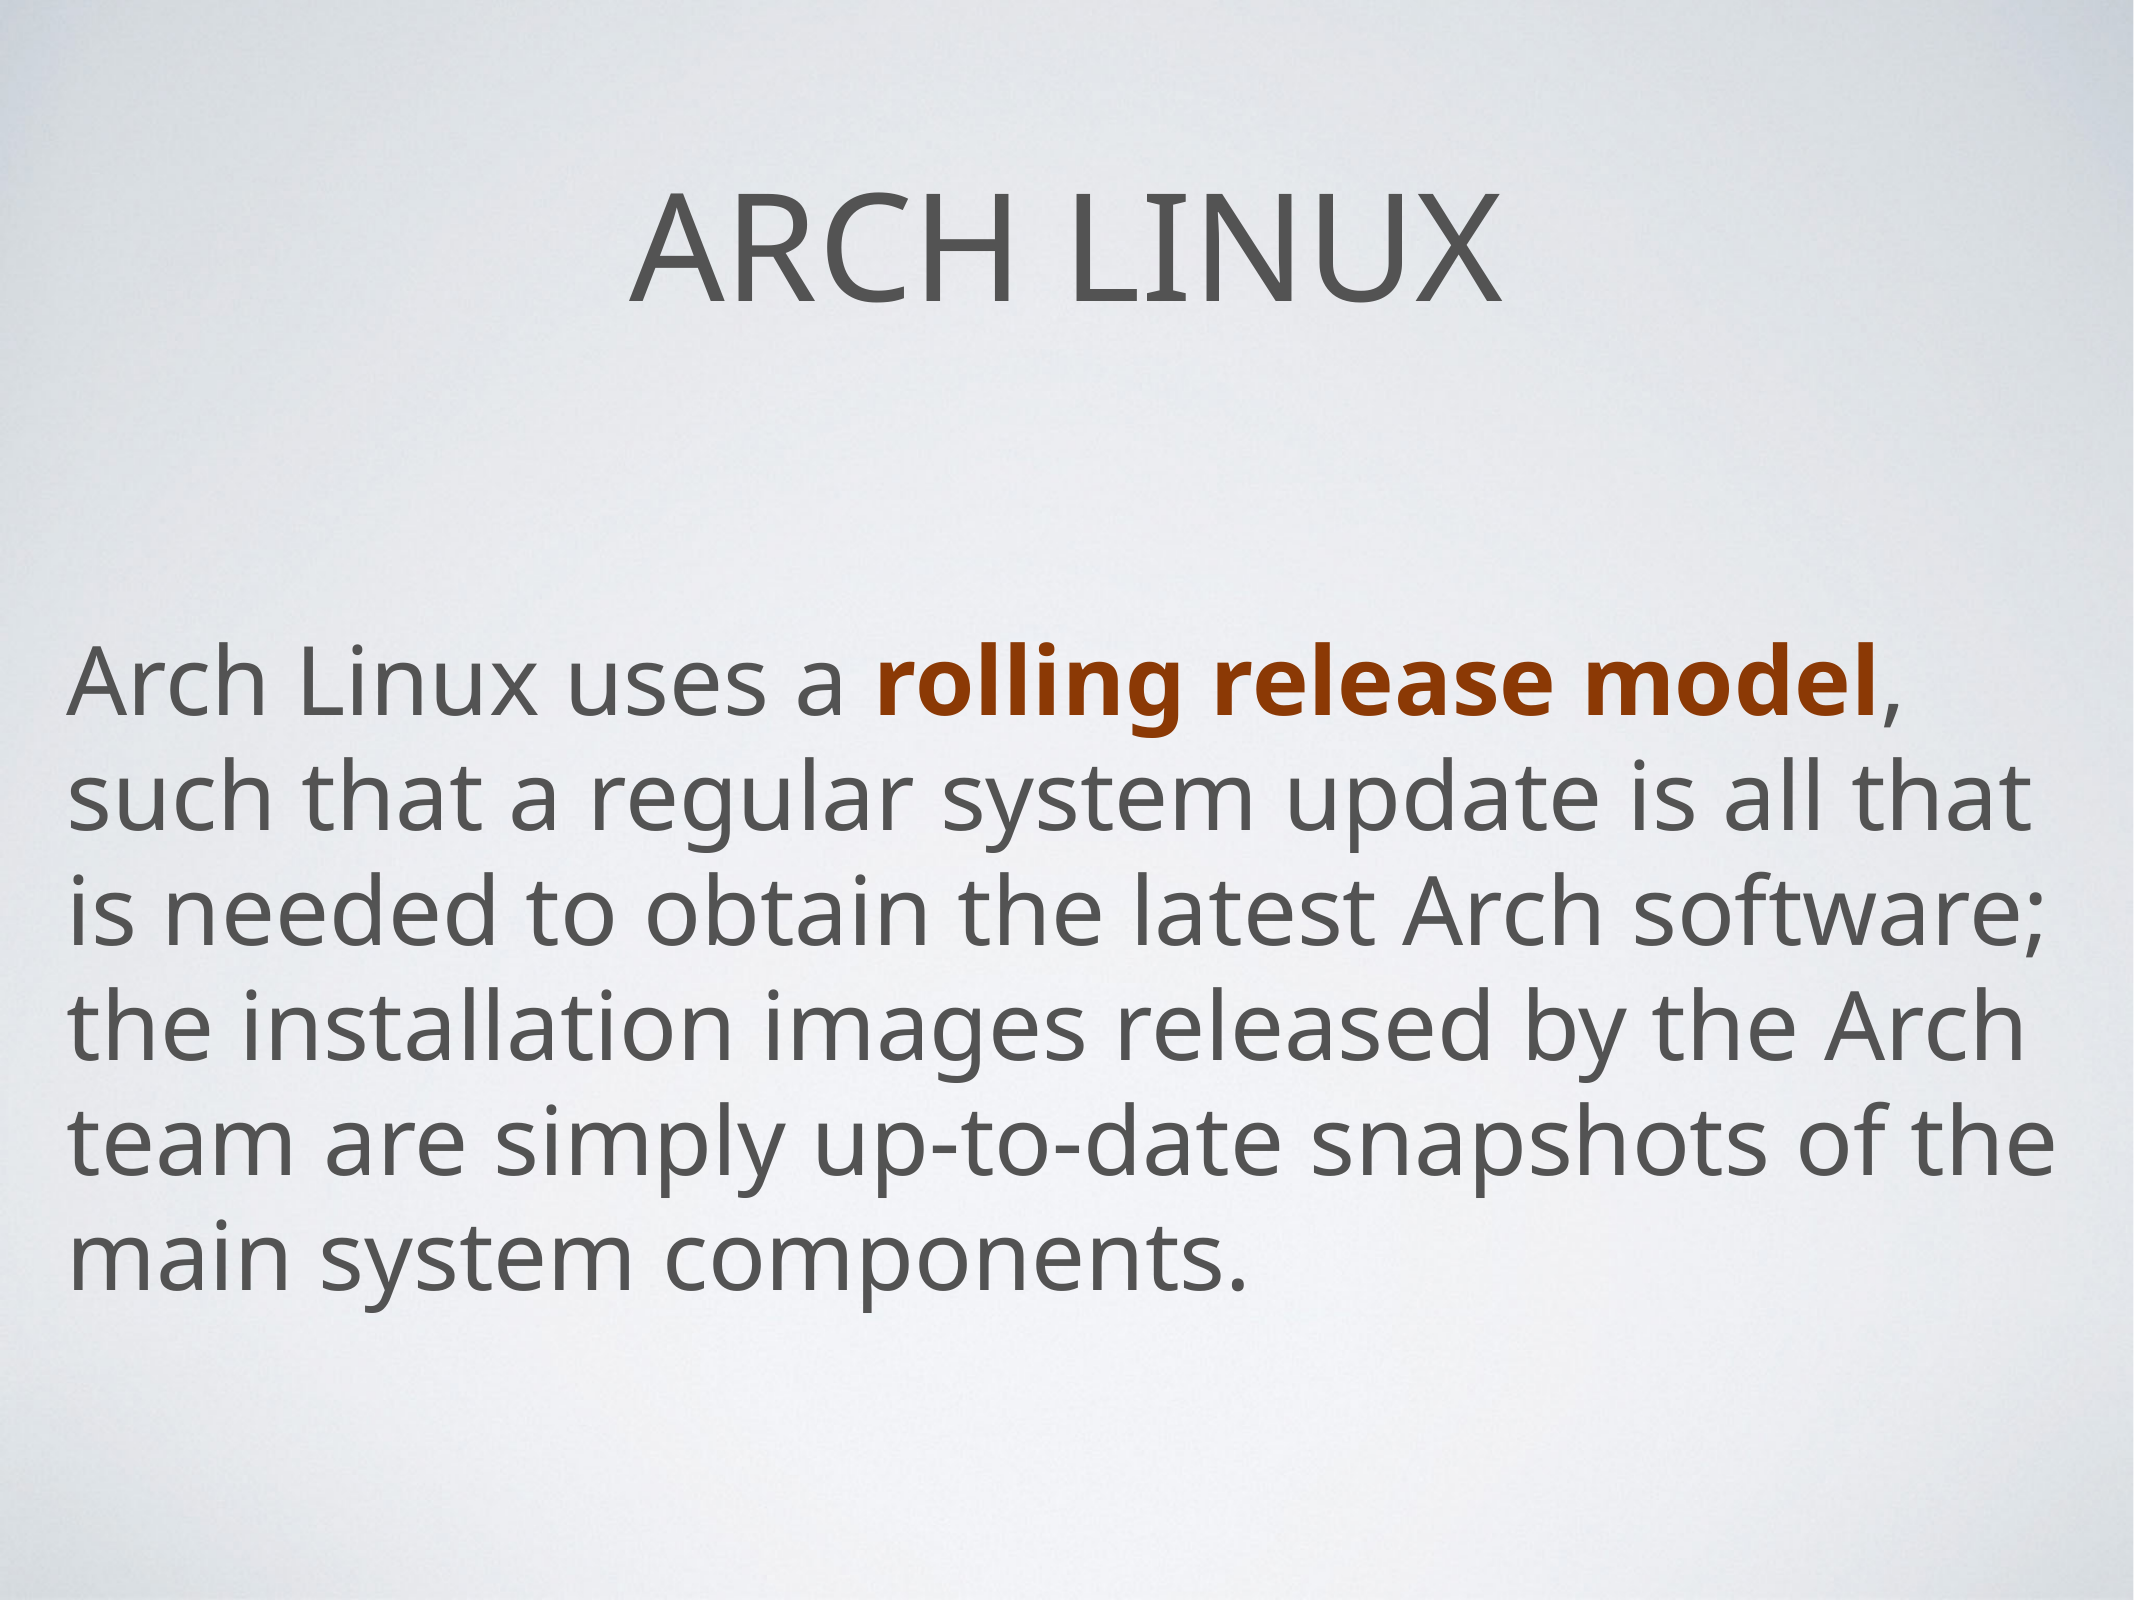

# Arch Linux
Arch Linux uses a rolling release model, such that a regular system update is all that is needed to obtain the latest Arch software; the installation images released by the Arch team are simply up-to-date snapshots of the main system components.